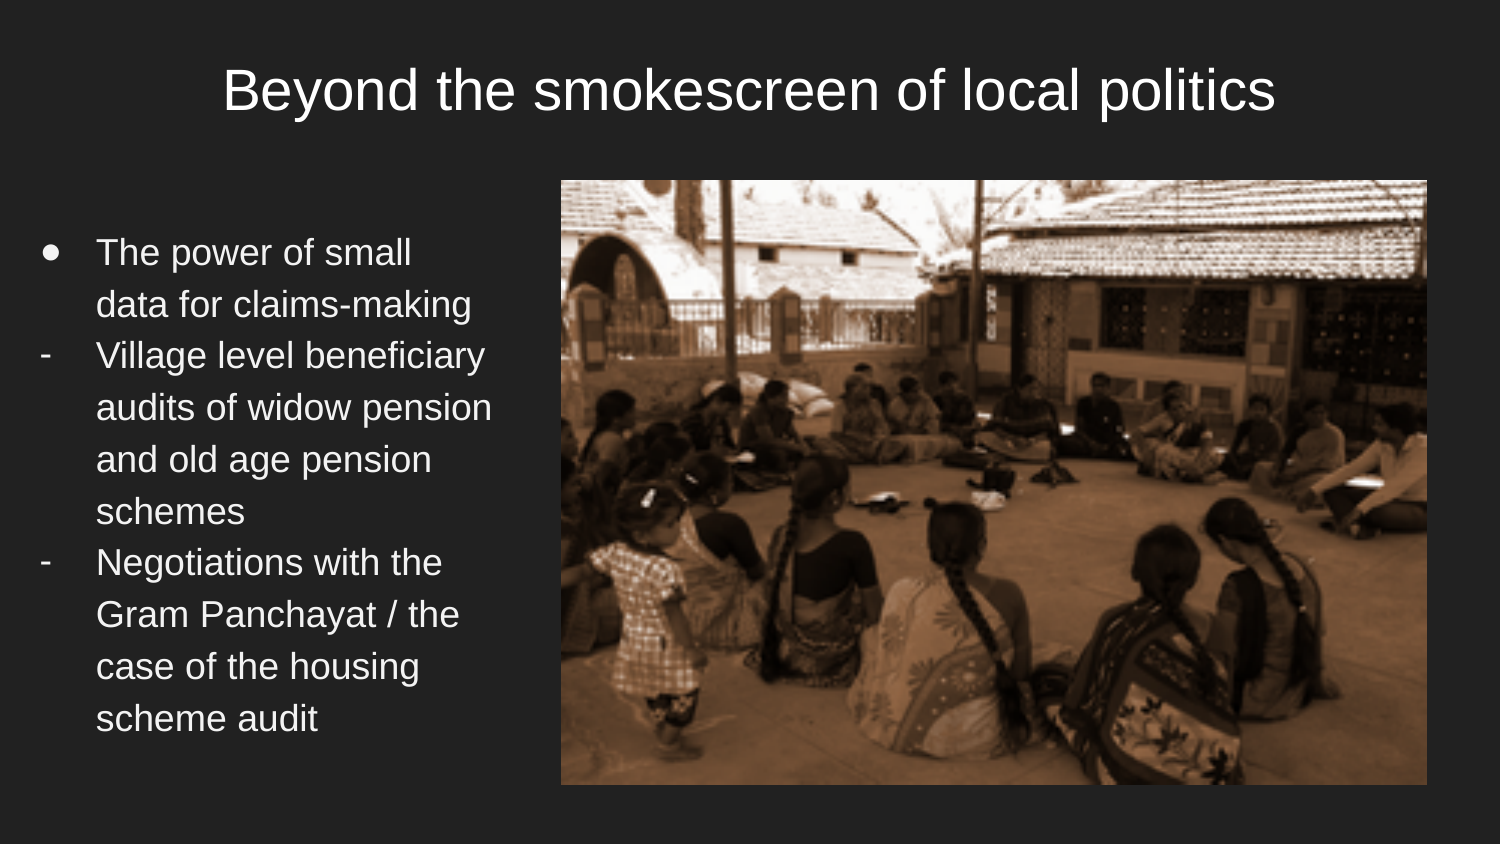

# Beyond the smokescreen of local politics
The power of small data for claims-making
Village level beneficiary audits of widow pension and old age pension schemes
Negotiations with the Gram Panchayat / the case of the housing scheme audit